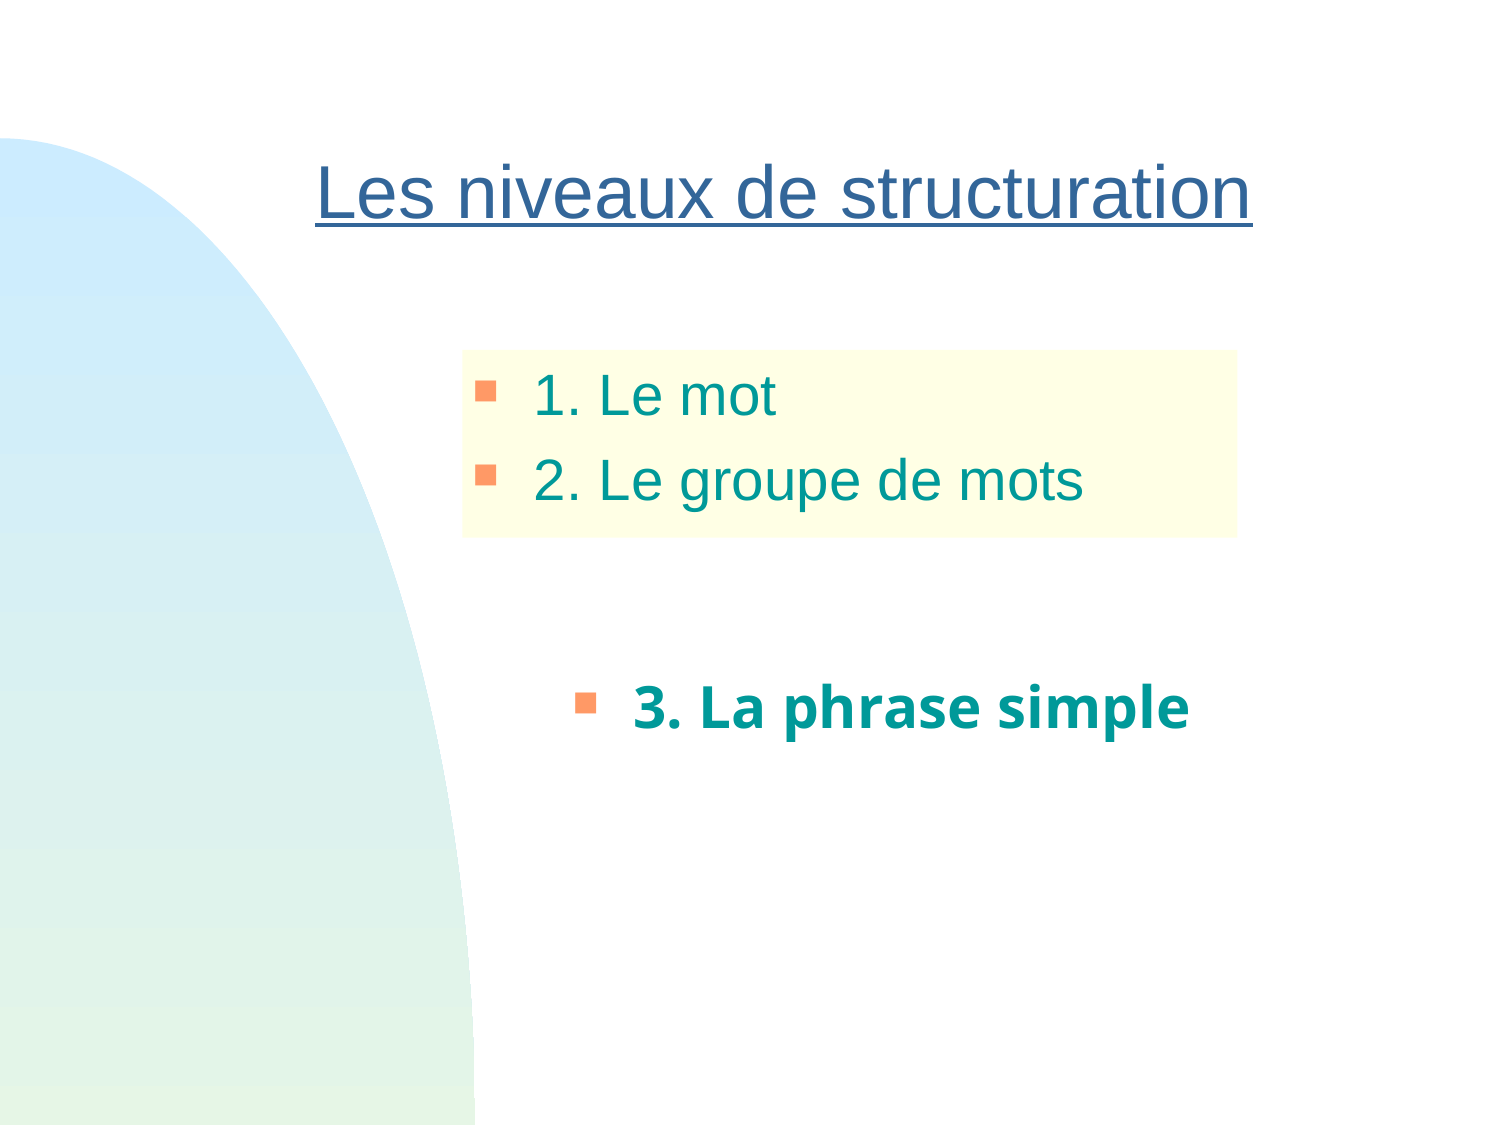

Les niveaux de structuration
# 1. Le mot
2. Le groupe de mots
3. La phrase simple